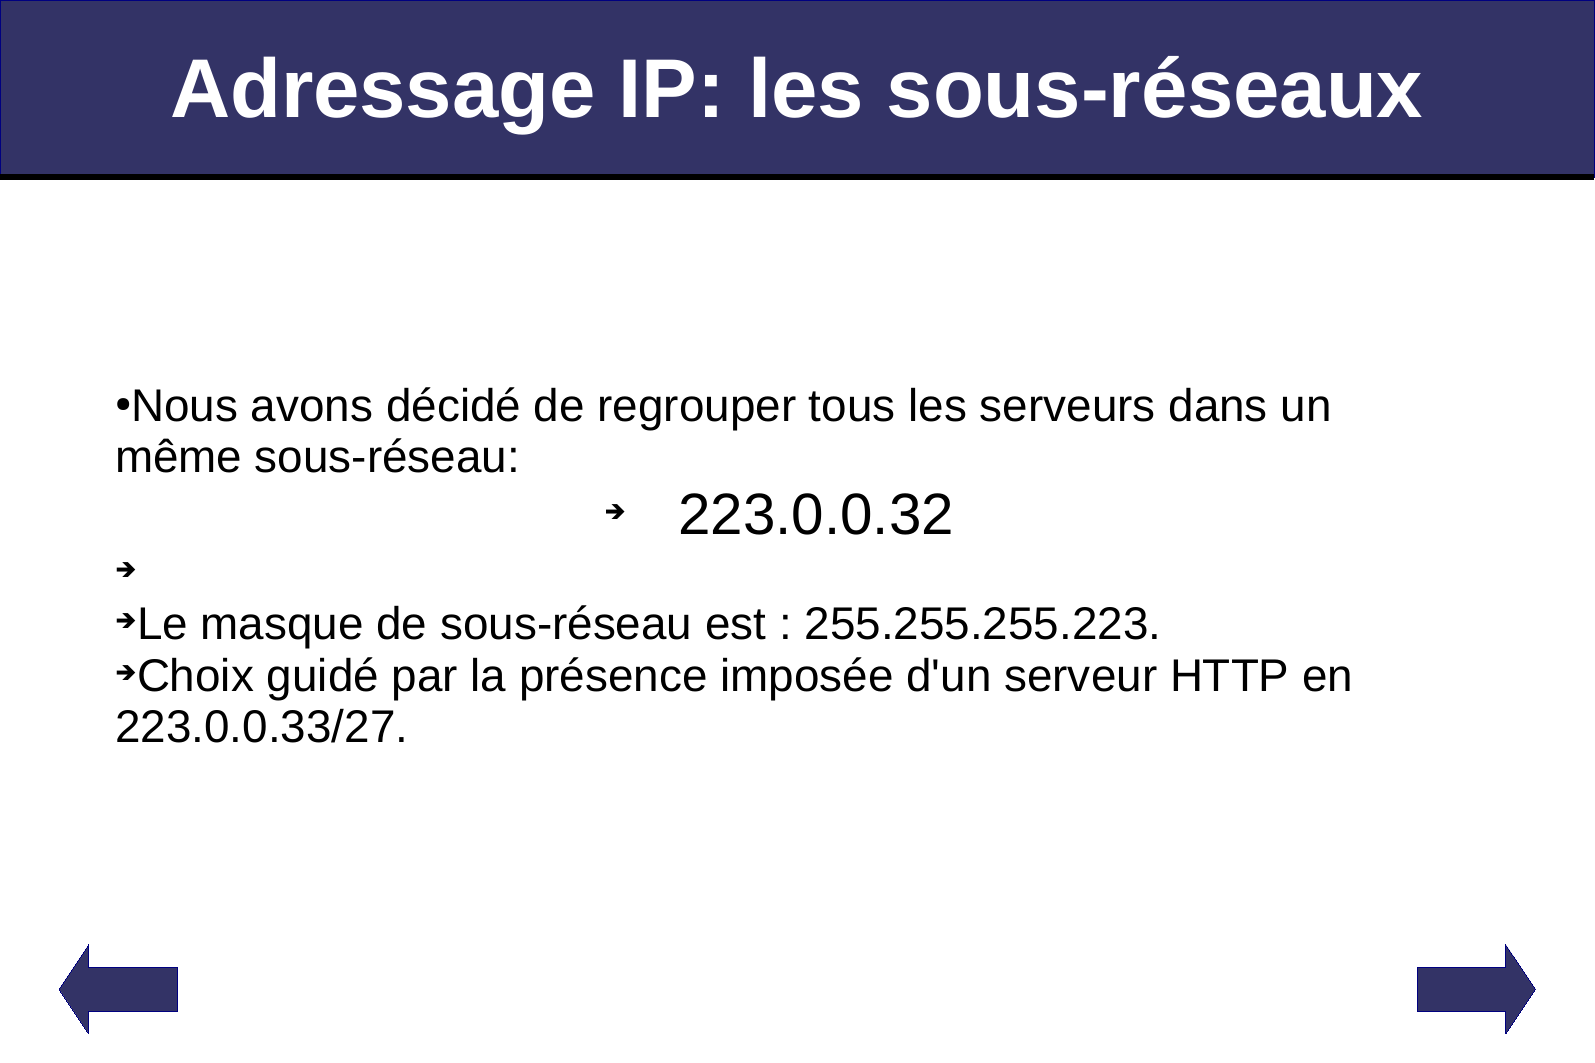

Adressage IP: les sous-réseaux
Nous avons décidé de regrouper tous les serveurs dans un même sous-réseau:
	223.0.0.32
Le masque de sous-réseau est : 255.255.255.223.
Choix guidé par la présence imposée d'un serveur HTTP en 223.0.0.33/27.